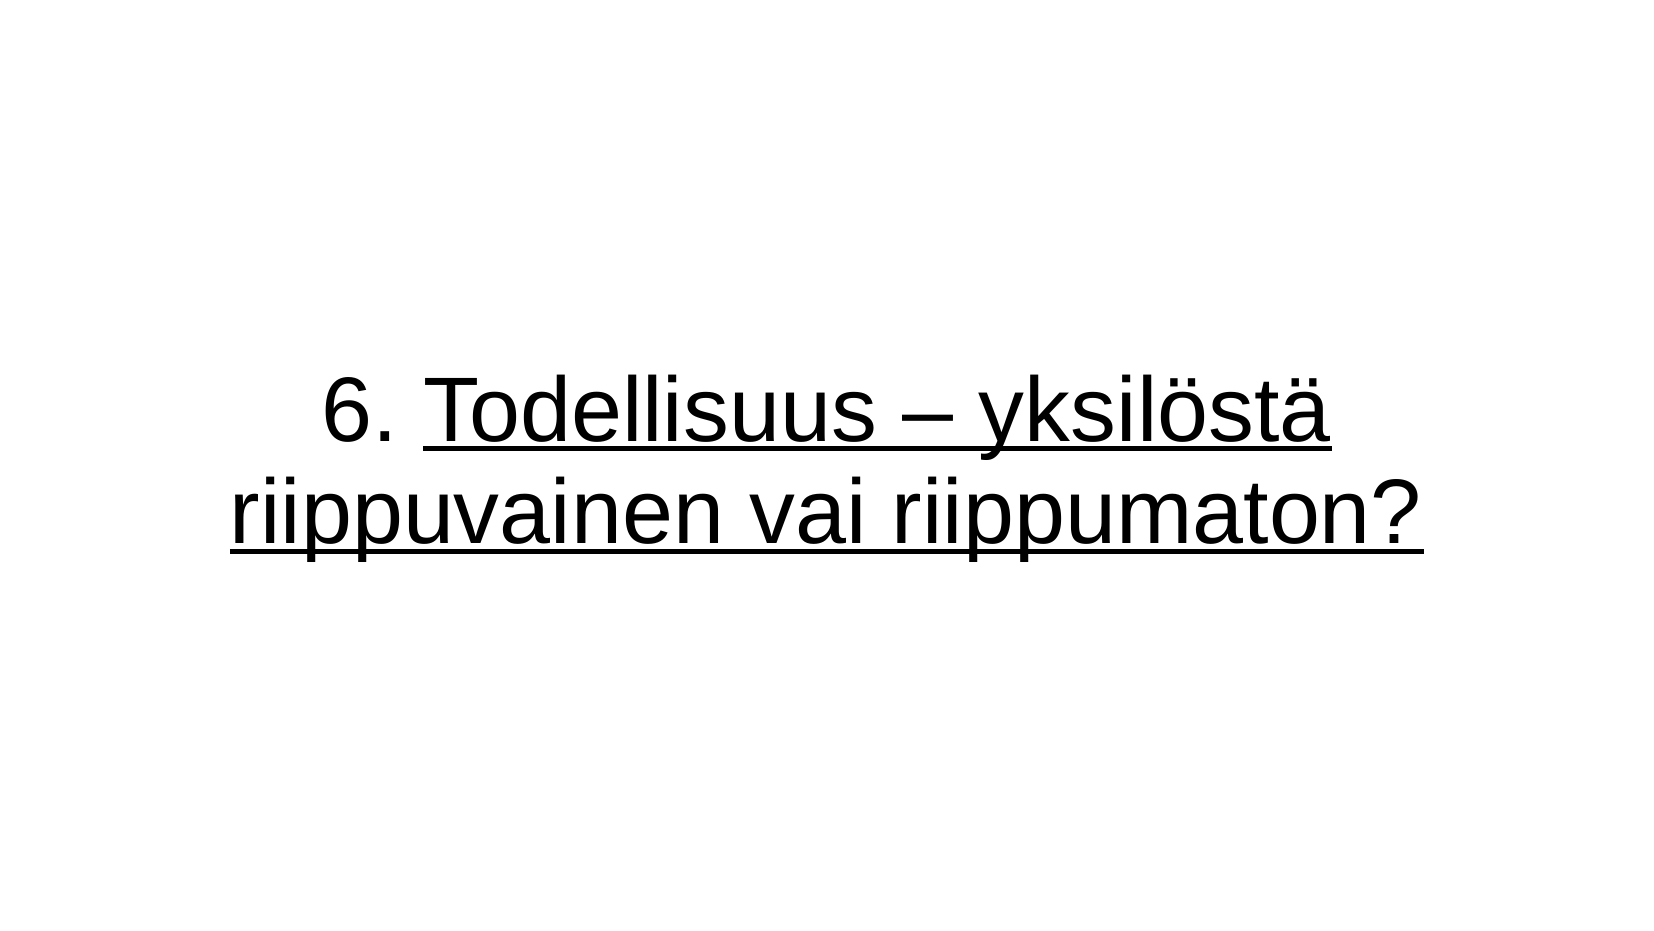

# 6. Todellisuus – yksilöstä riippuvainen vai riippumaton?